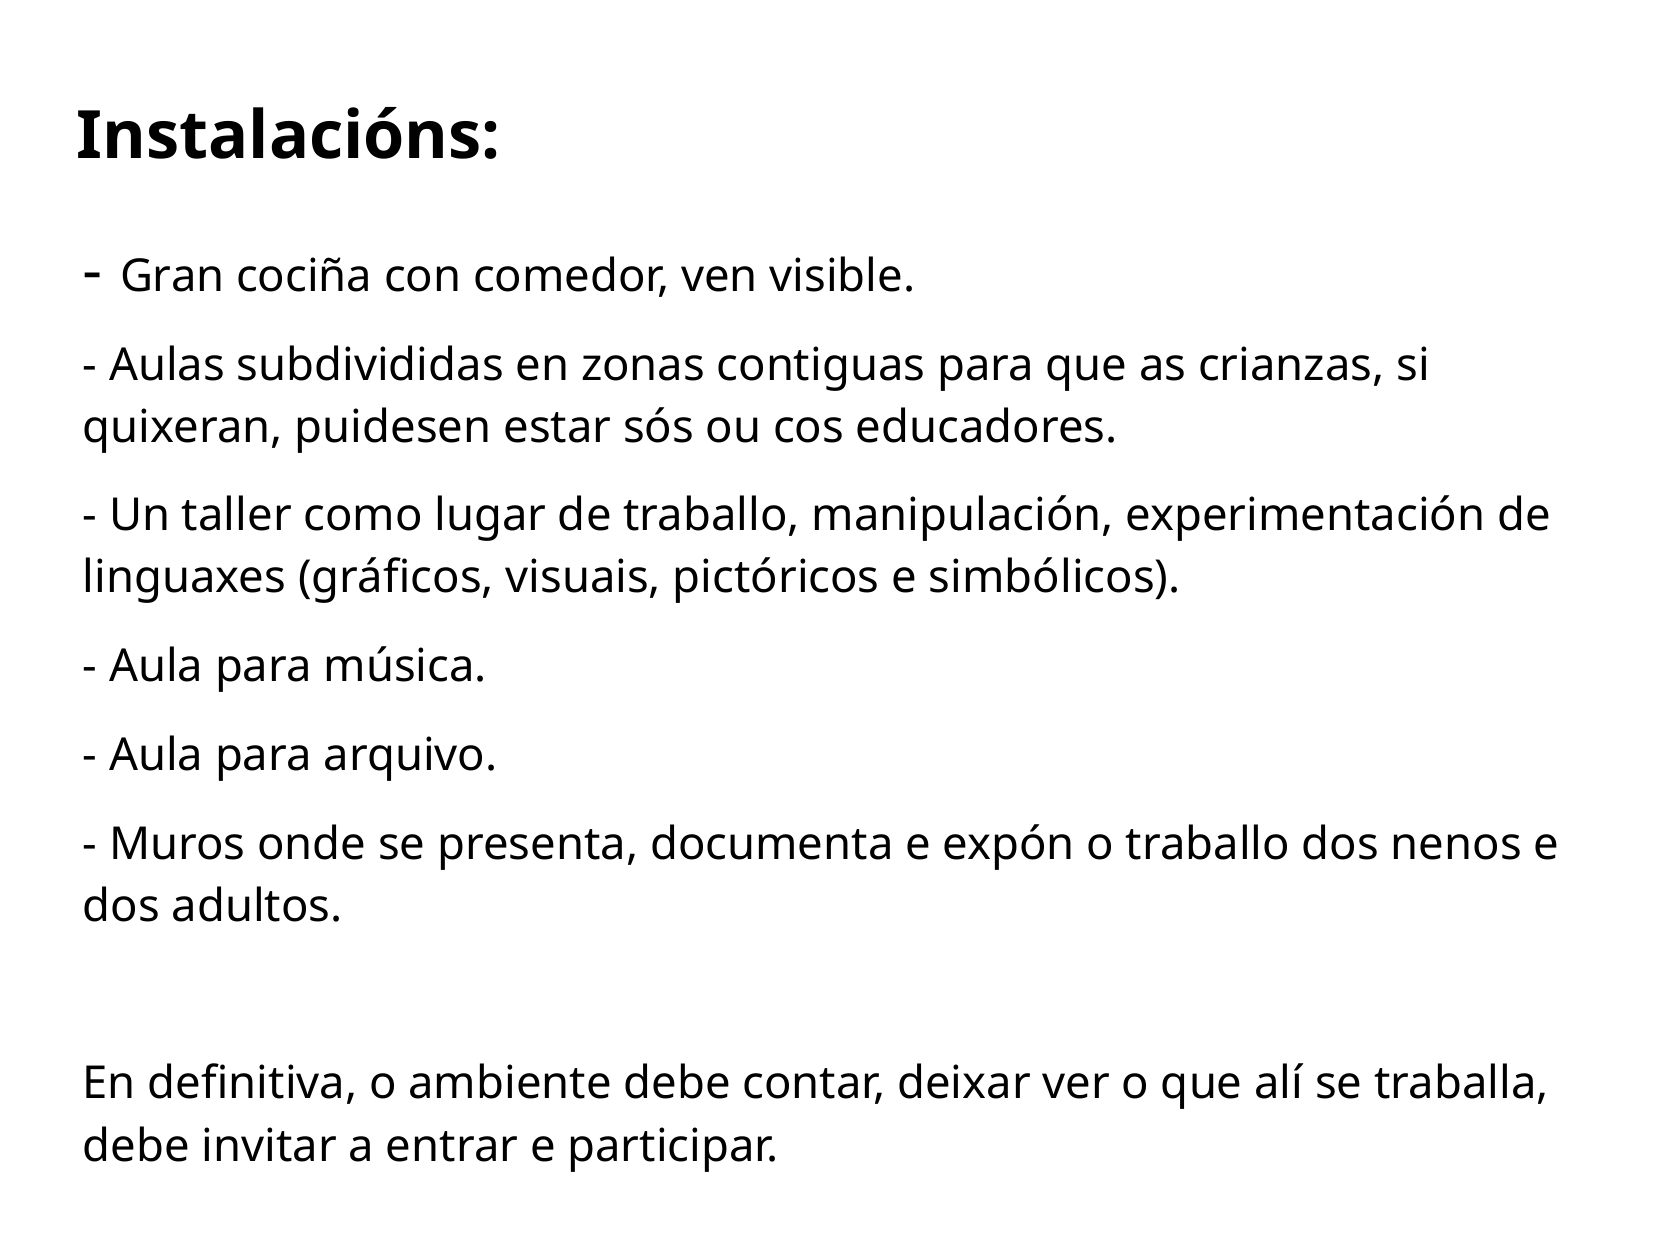

# Instalacións:
- Gran cociña con comedor, ven visible.
- Aulas subdivididas en zonas contiguas para que as crianzas, si quixeran, puidesen estar sós ou cos educadores.
- Un taller como lugar de traballo, manipulación, experimentación de linguaxes (gráficos, visuais, pictóricos e simbólicos).
- Aula para música.
- Aula para arquivo.
- Muros onde se presenta, documenta e expón o traballo dos nenos e dos adultos.
En definitiva, o ambiente debe contar, deixar ver o que alí se traballa, debe invitar a entrar e participar.